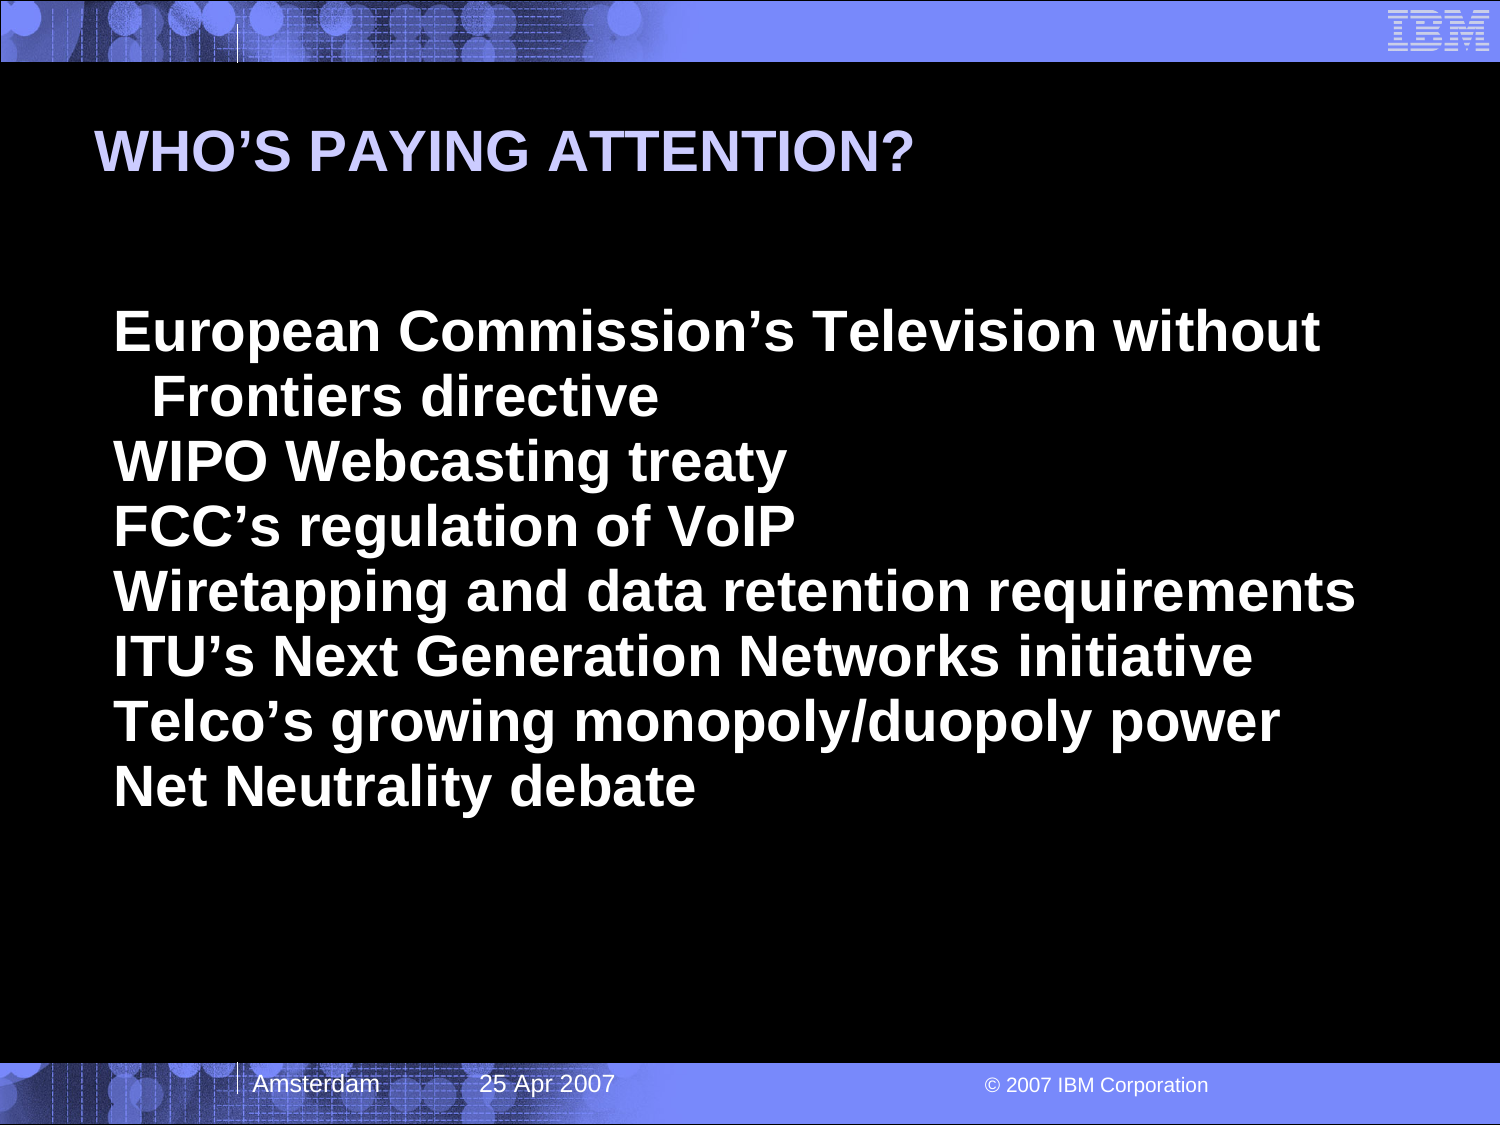

# WHO’S PAYING ATTENTION?
European Commission’s Television without Frontiers directive
WIPO Webcasting treaty
FCC’s regulation of VoIP
Wiretapping and data retention requirements
ITU’s Next Generation Networks initiative
Telco’s growing monopoly/duopoly power
Net Neutrality debate